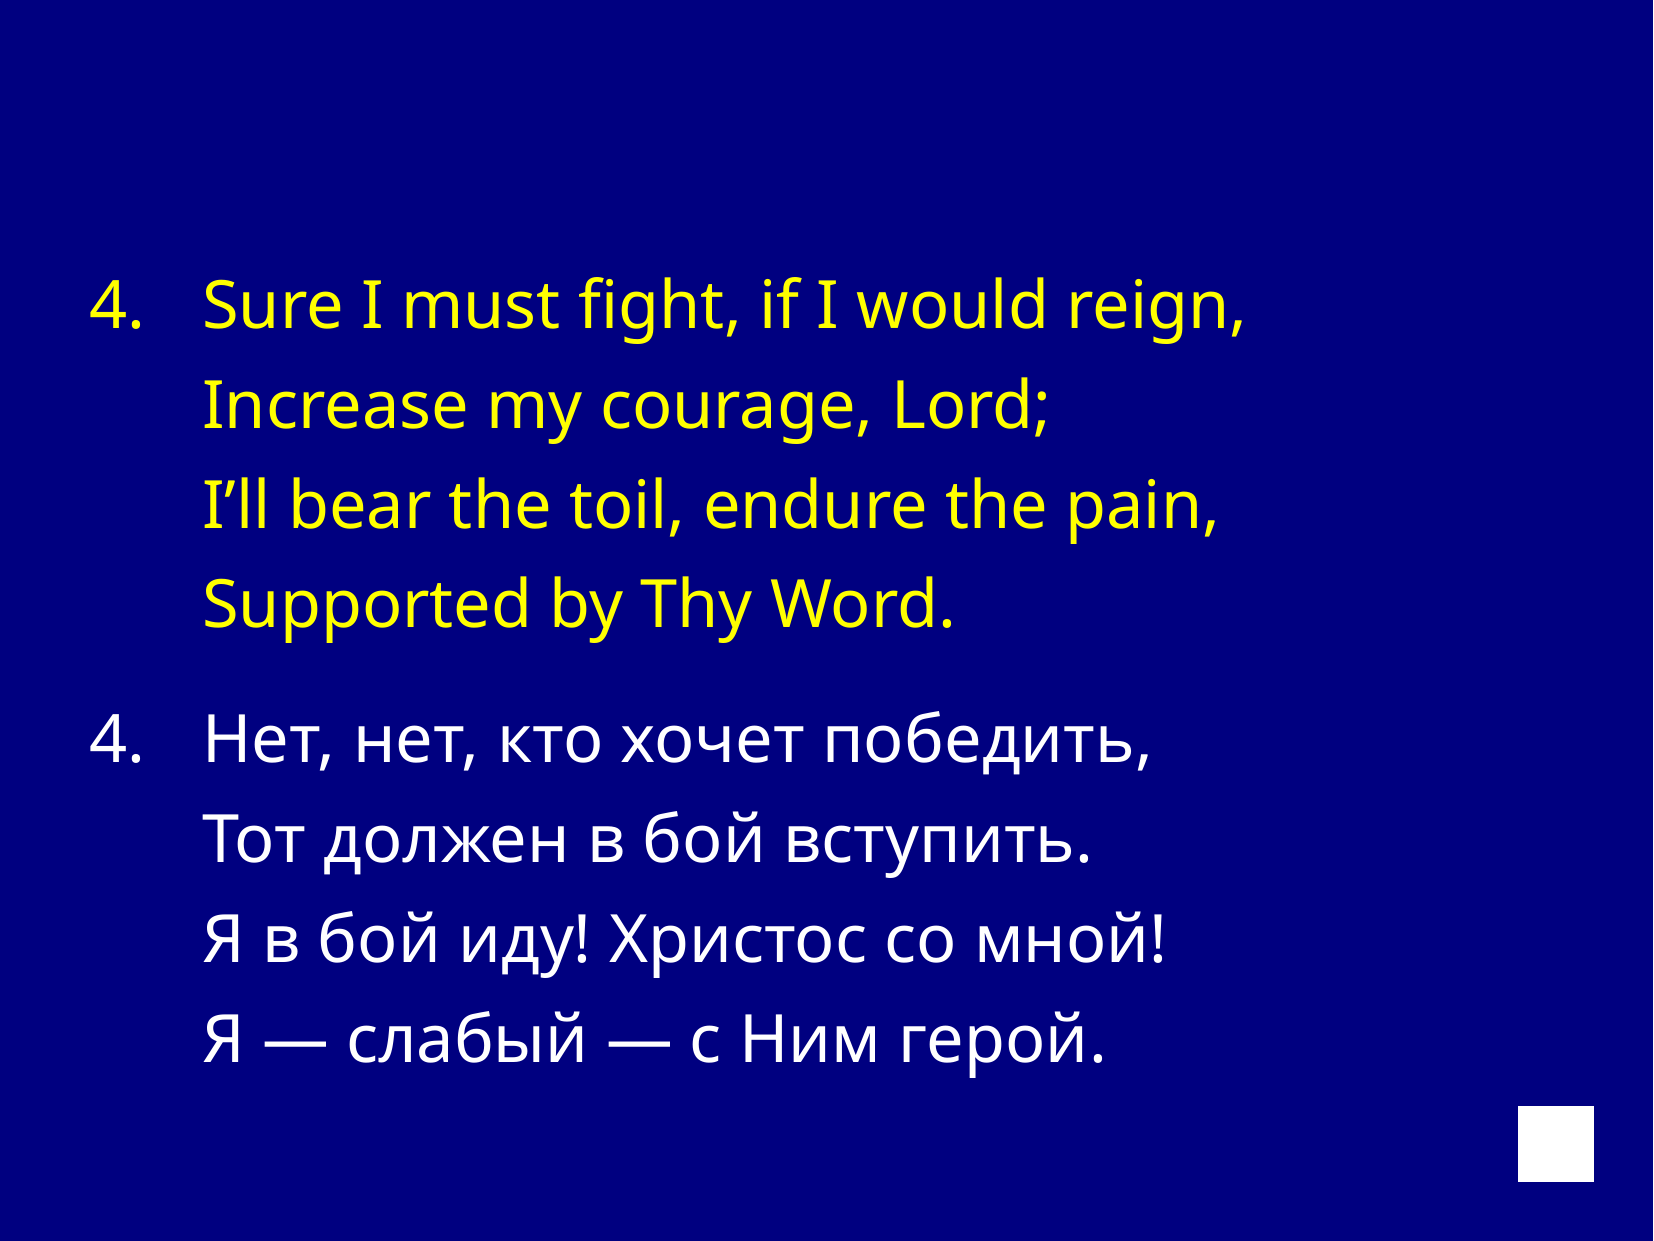

4.	Sure I must fight, if I would reign,
	Increase my courage, Lord;
	I’ll bear the toil, endure the pain,
	Supported by Thy Word.
4.	Нет, нет, кто хочет победить,
	Тот должен в бой вступить.
	Я в бой иду! Христос со мной!
	Я — слабый — с Ним герой.